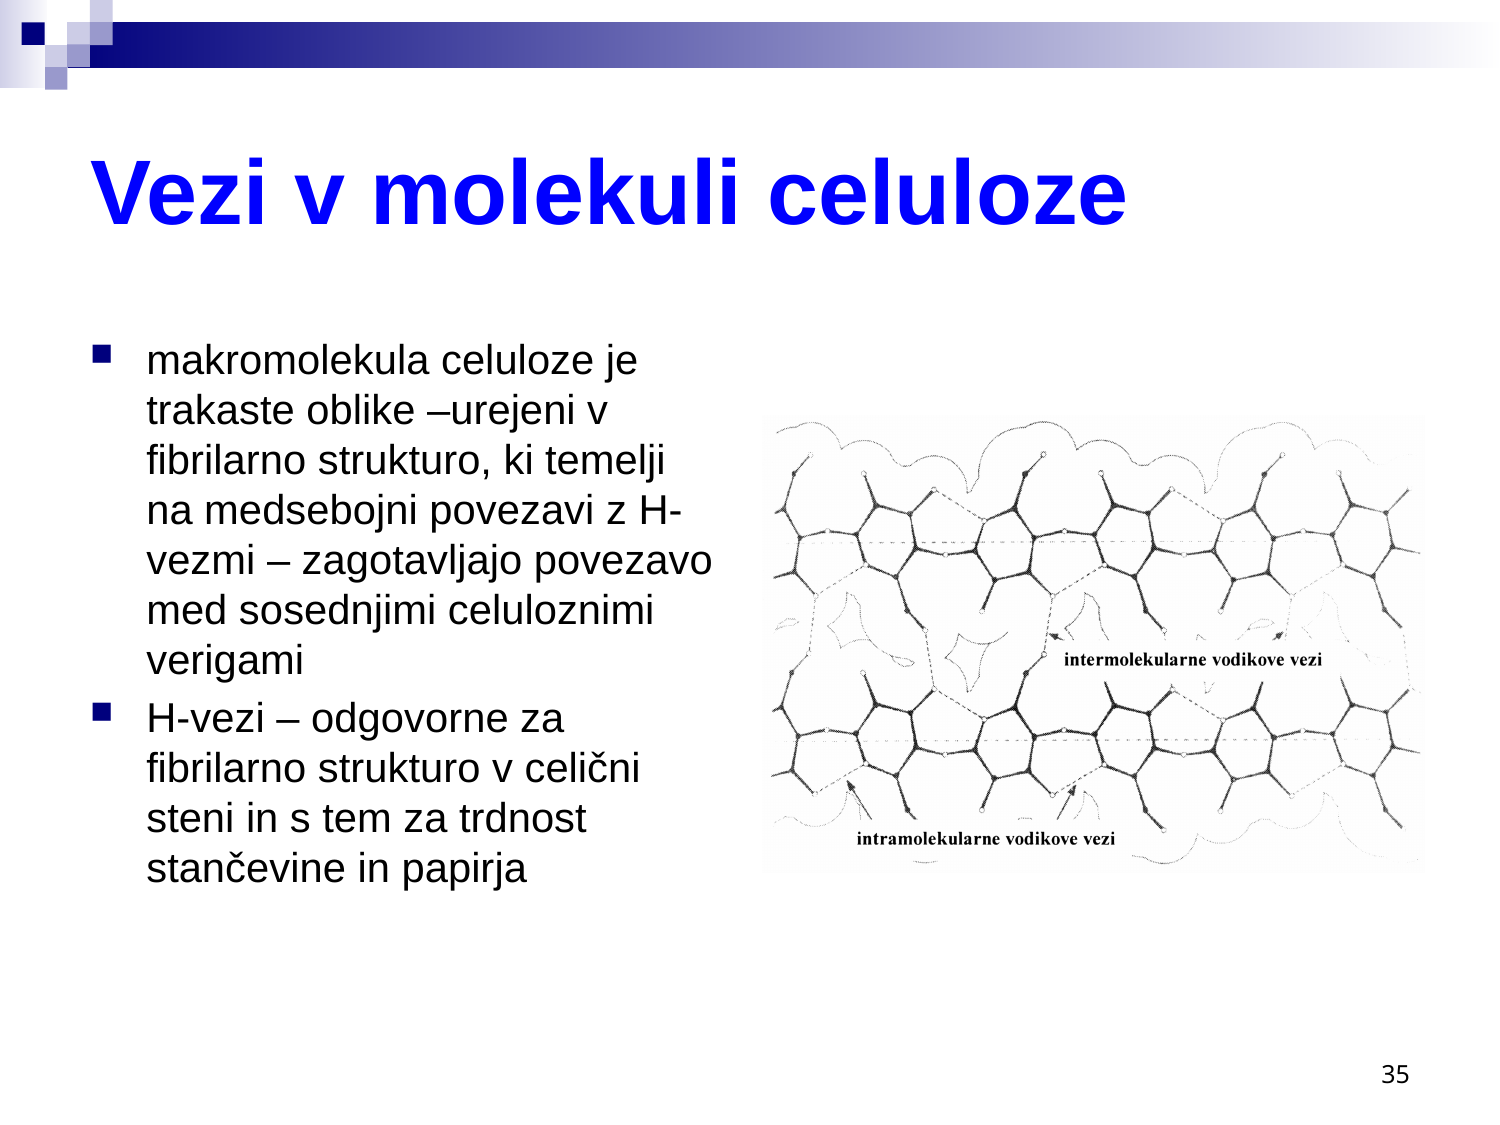

# Vezi v molekuli celuloze
makromolekula celuloze je trakaste oblike –urejeni v fibrilarno strukturo, ki temelji na medsebojni povezavi z H-vezmi – zagotavljajo povezavo med sosednjimi celuloznimi verigami
H-vezi – odgovorne za fibrilarno strukturo v celični steni in s tem za trdnost stančevine in papirja